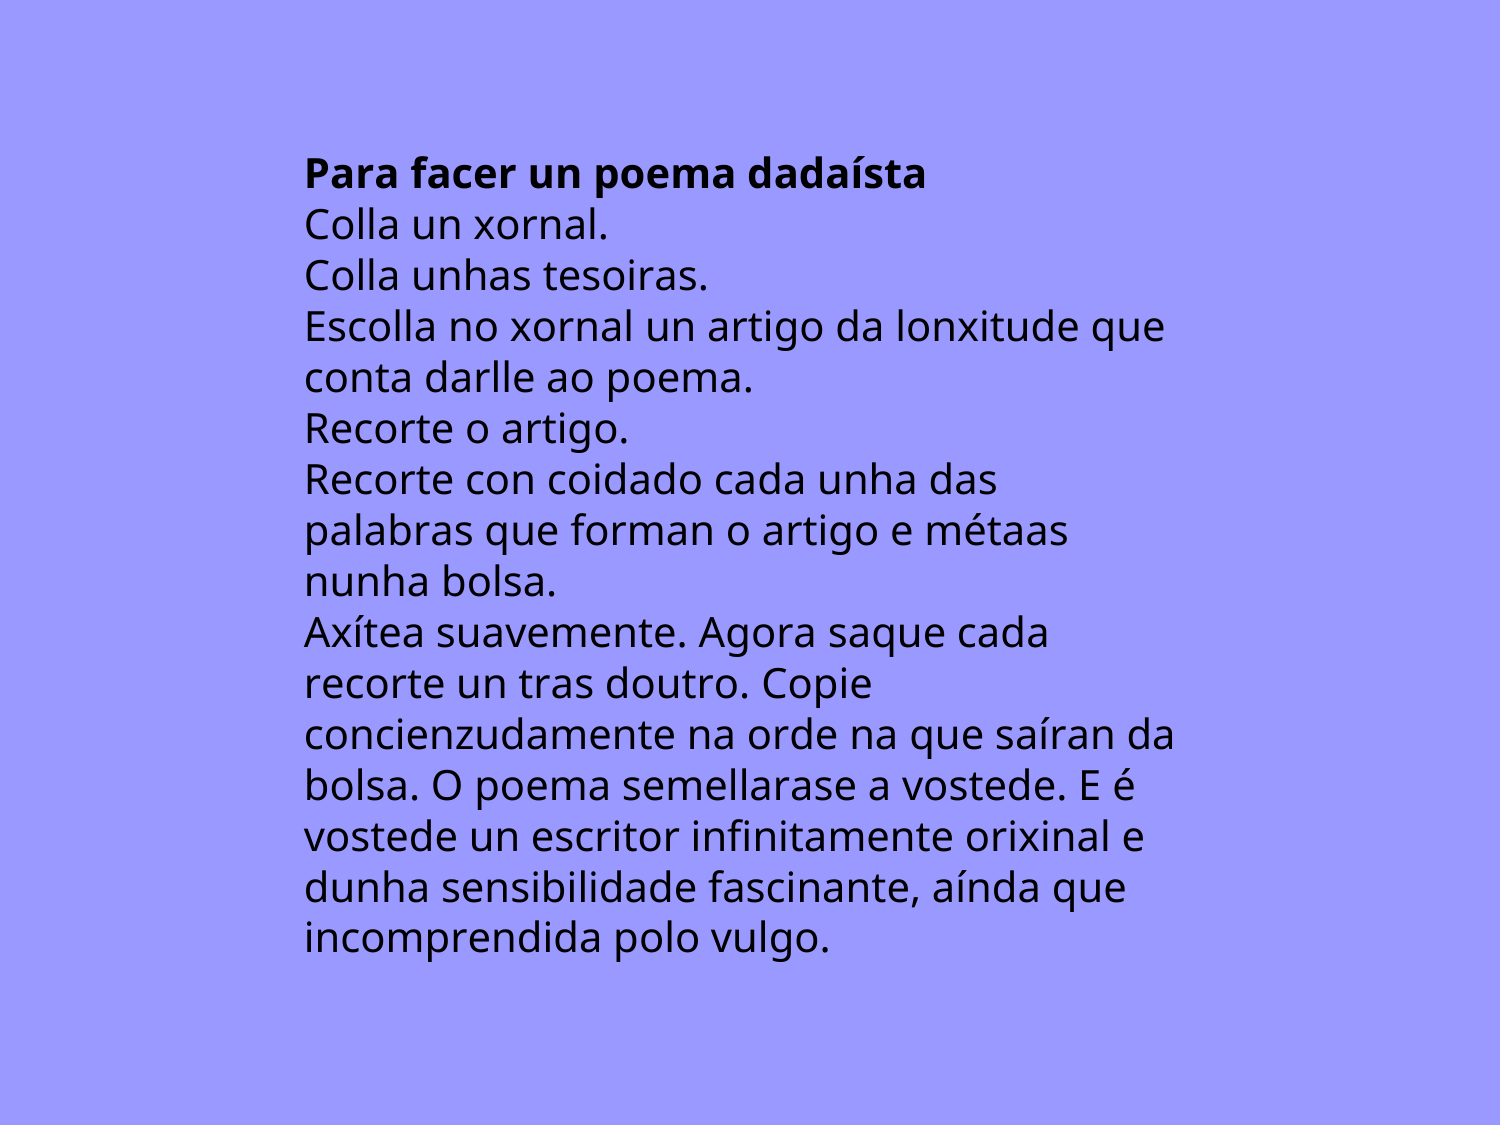

Para facer un poema dadaísta
Colla un xornal.
Colla unhas tesoiras.
Escolla no xornal un artigo da lonxitude que
conta darlle ao poema.
Recorte o artigo.
Recorte con coidado cada unha das
palabras que forman o artigo e métaas
nunha bolsa.
Axítea suavemente. Agora saque cada
recorte un tras doutro. Copie
concienzudamente na orde na que saíran da
bolsa. O poema semellarase a vostede. E é
vostede un escritor infinitamente orixinal e
dunha sensibilidade fascinante, aínda que
incomprendida polo vulgo.